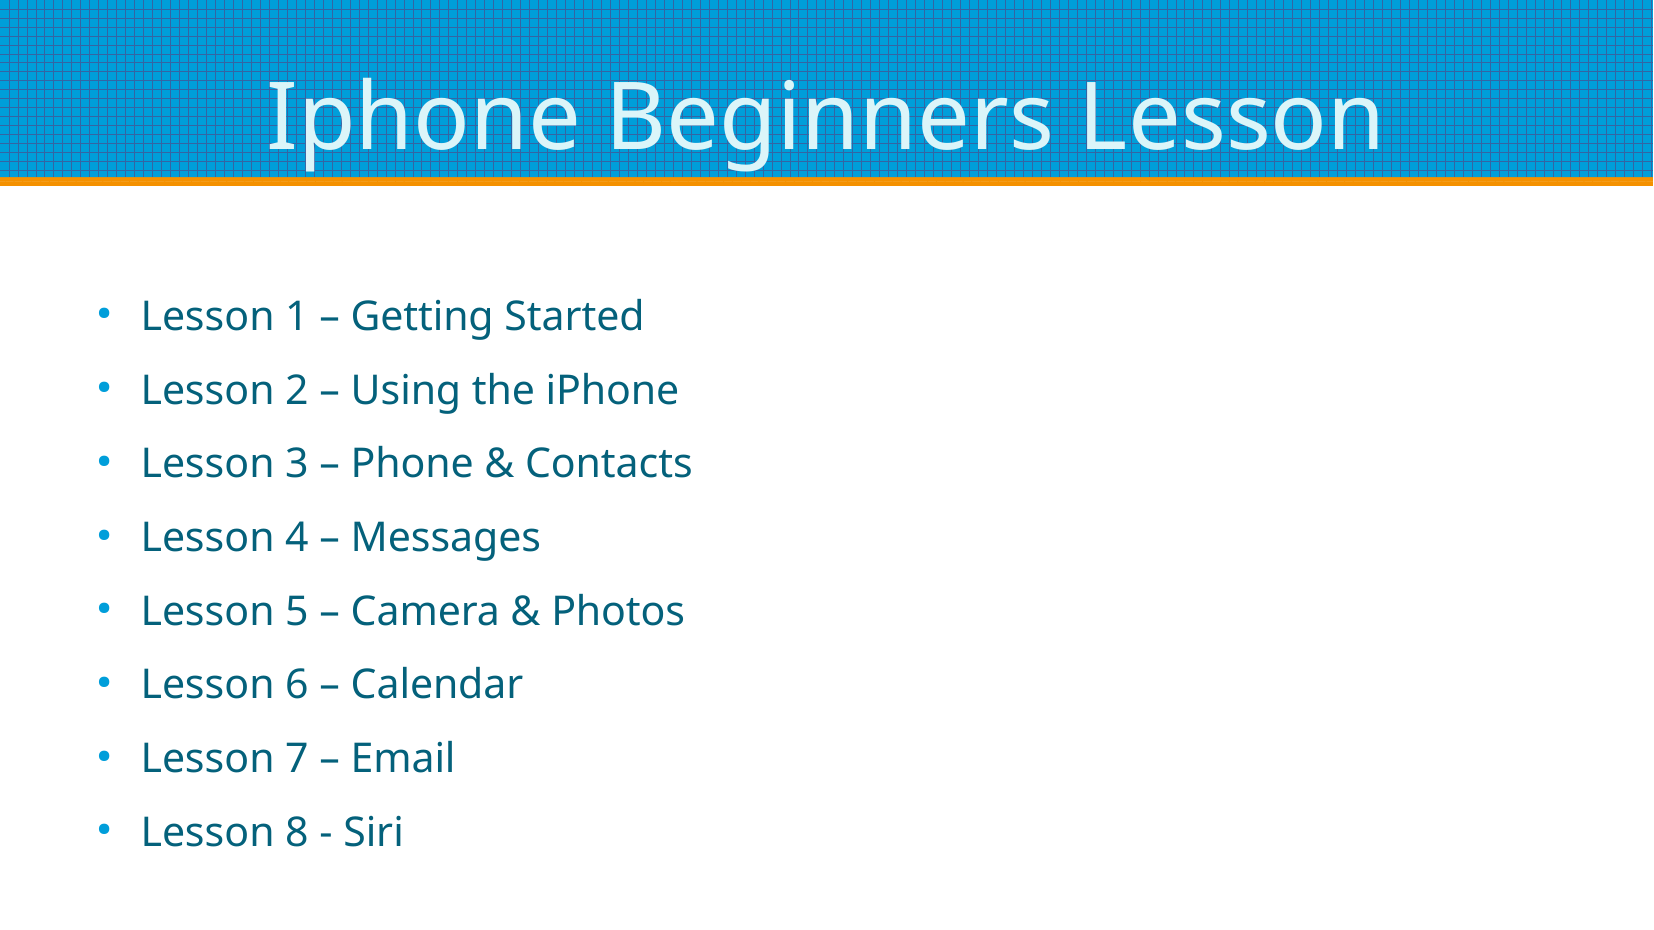

# Iphone Beginners Lesson
Lesson 1 – Getting Started
Lesson 2 – Using the iPhone
Lesson 3 – Phone & Contacts
Lesson 4 – Messages
Lesson 5 – Camera & Photos
Lesson 6 – Calendar
Lesson 7 – Email
Lesson 8 - Siri